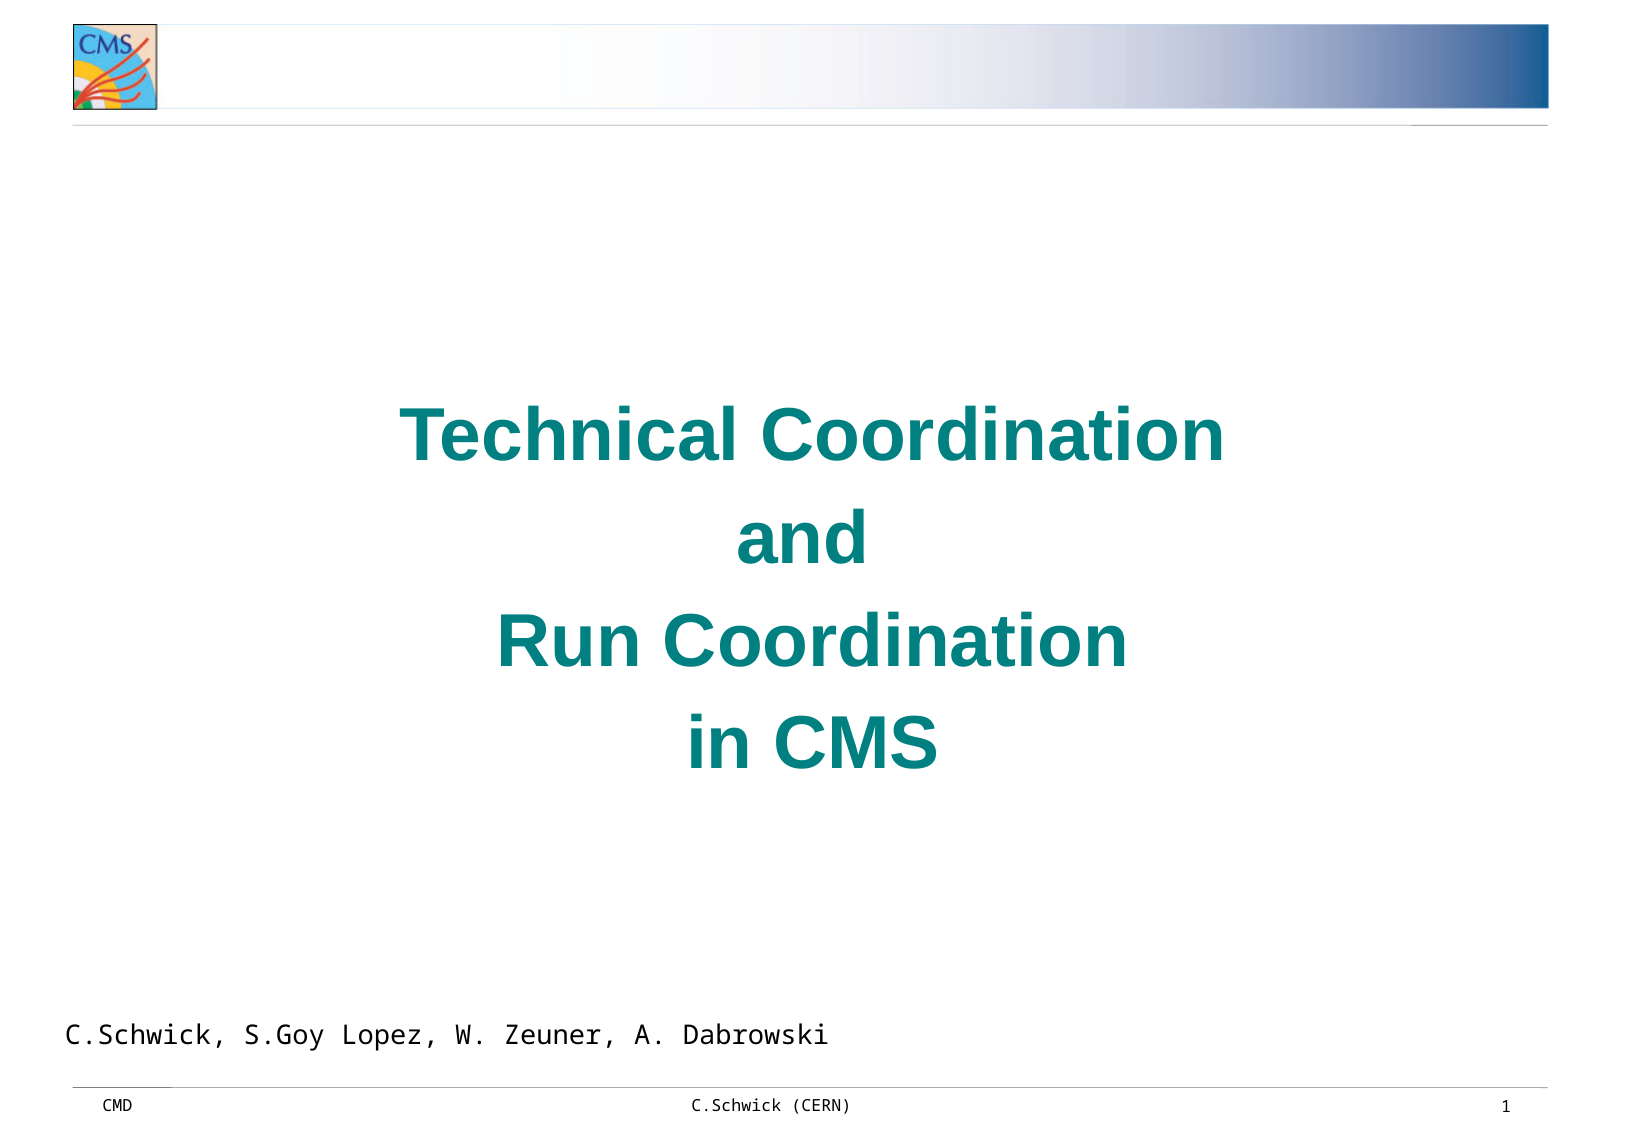

# Technical Coordination
and
Run Coordination
in CMS
C.Schwick, S.Goy Lopez, W. Zeuner, A. Dabrowski